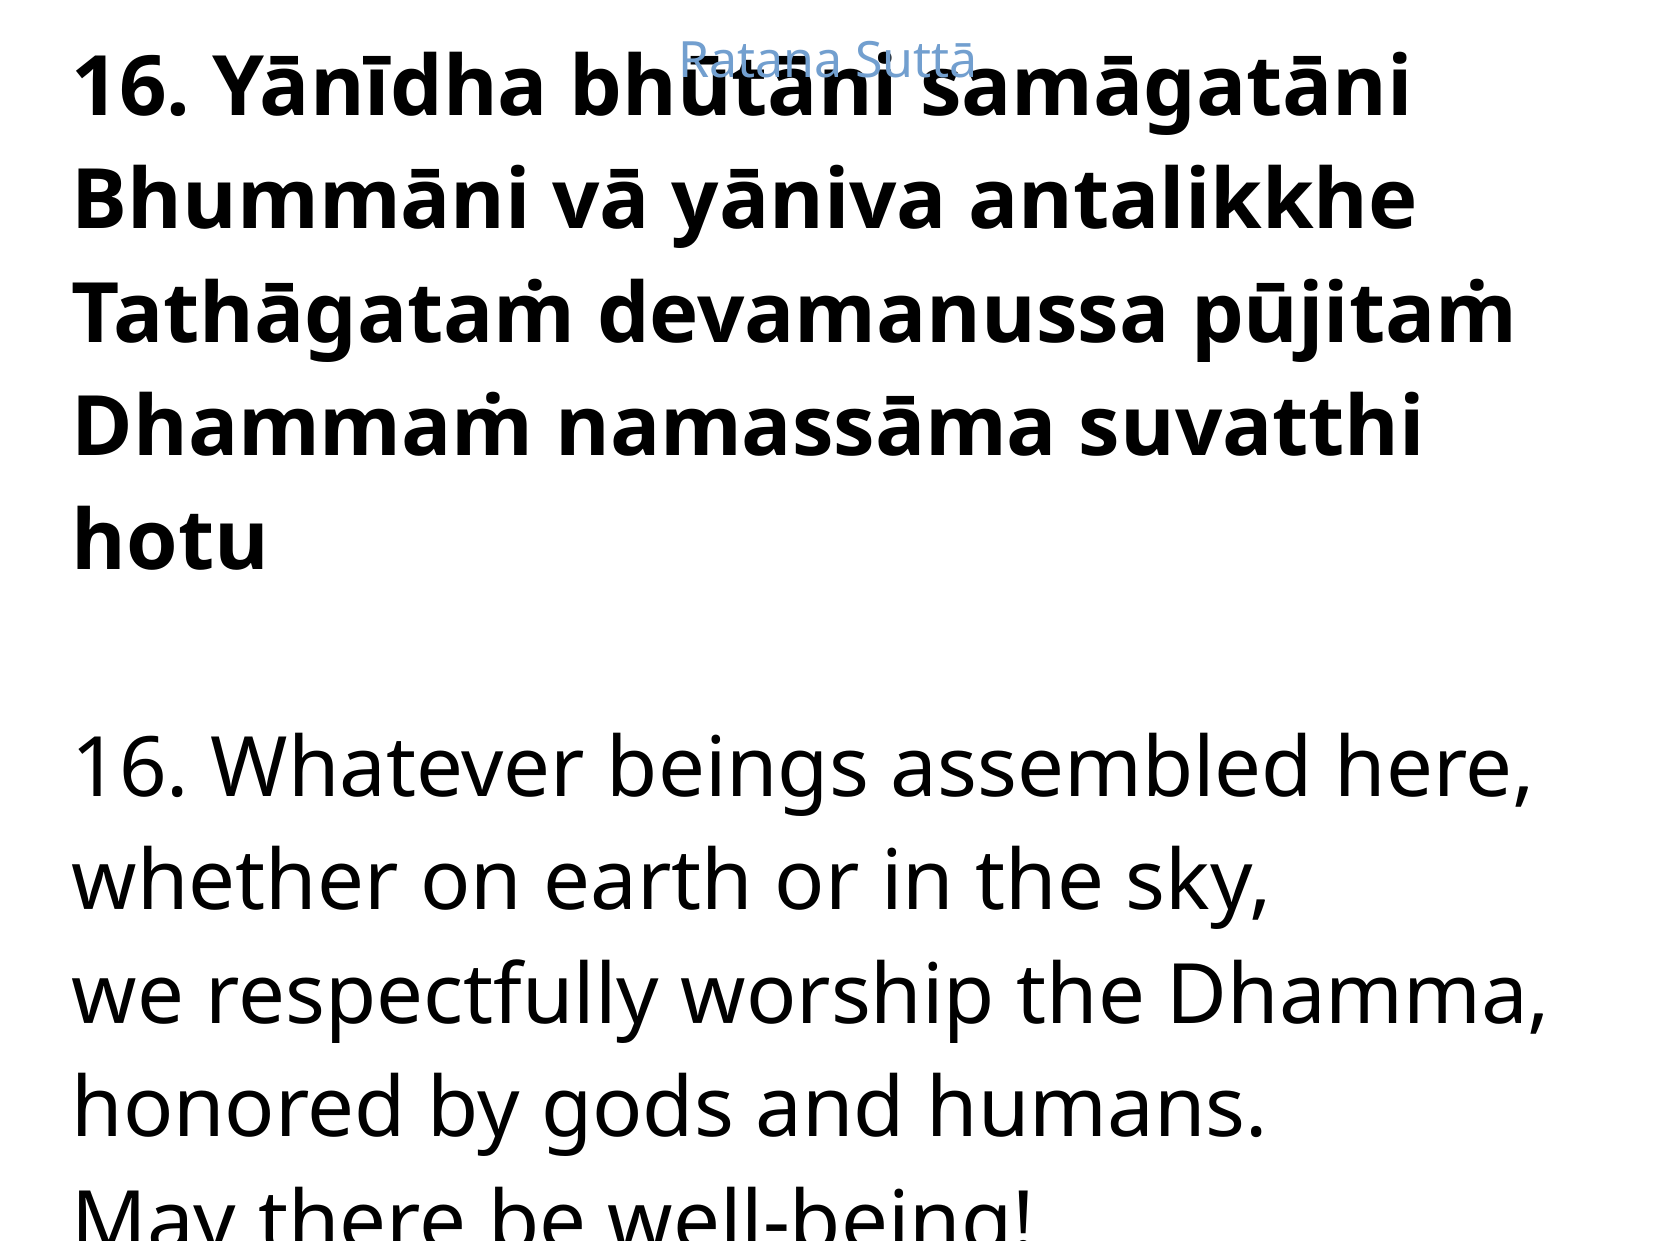

Ratana Suttā
16. Yānīdha bhūtāni samāgatāni
Bhummāni vā yāniva antalikkhe
Tathāgataṁ devamanussa pūjitaṁ
Dhammaṁ namassāma suvatthi hotu
16. Whatever beings assembled here,
whether on earth or in the sky,
we respectfully worship the Dhamma,
honored by gods and humans.
May there be well-being!